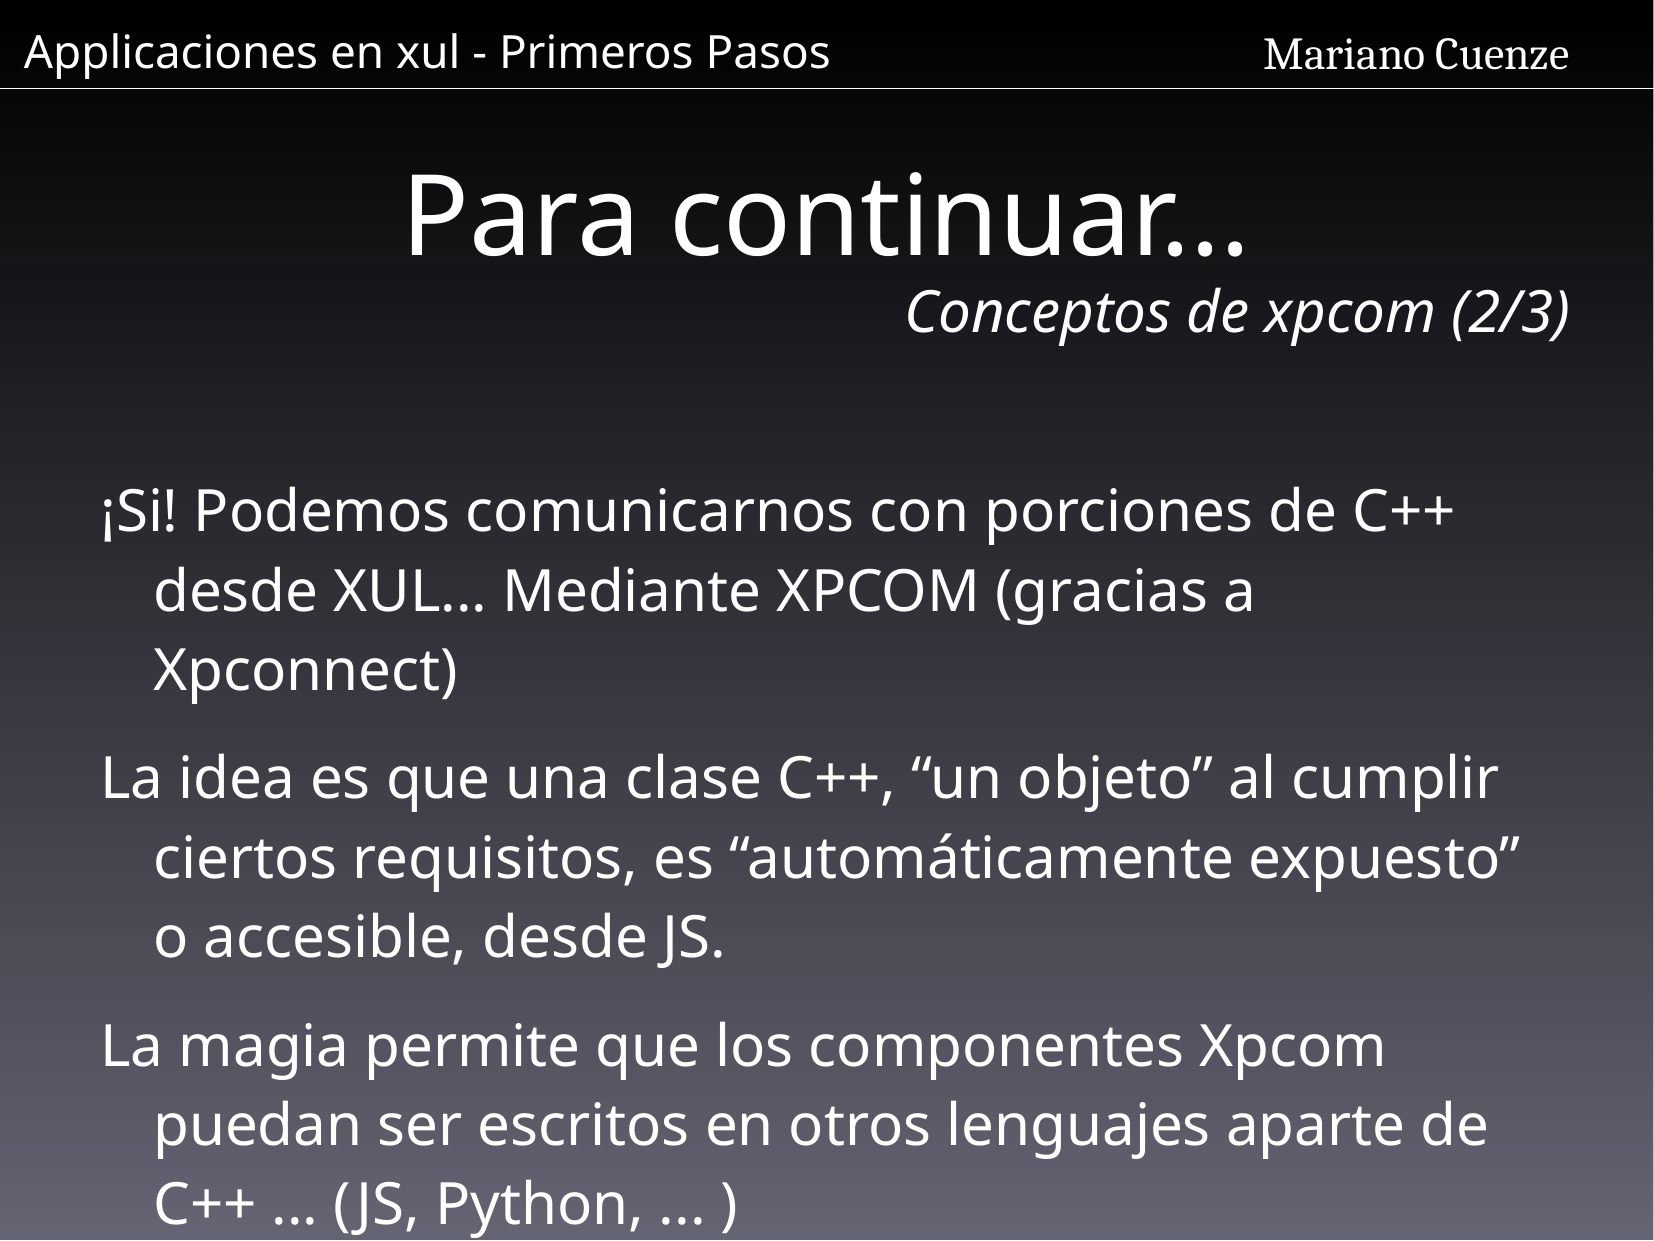

Applicaciones en xul - Primeros Pasos
Mariano Cuenze
# Para continuar...
Conceptos de xpcom (2/3)
¡Si! Podemos comunicarnos con porciones de C++ desde XUL... Mediante XPCOM (gracias a Xpconnect)
La idea es que una clase C++, “un objeto” al cumplir ciertos requisitos, es “automáticamente expuesto” o accesible, desde JS.
La magia permite que los componentes Xpcom puedan ser escritos en otros lenguajes aparte de C++ ... (JS, Python, ... )